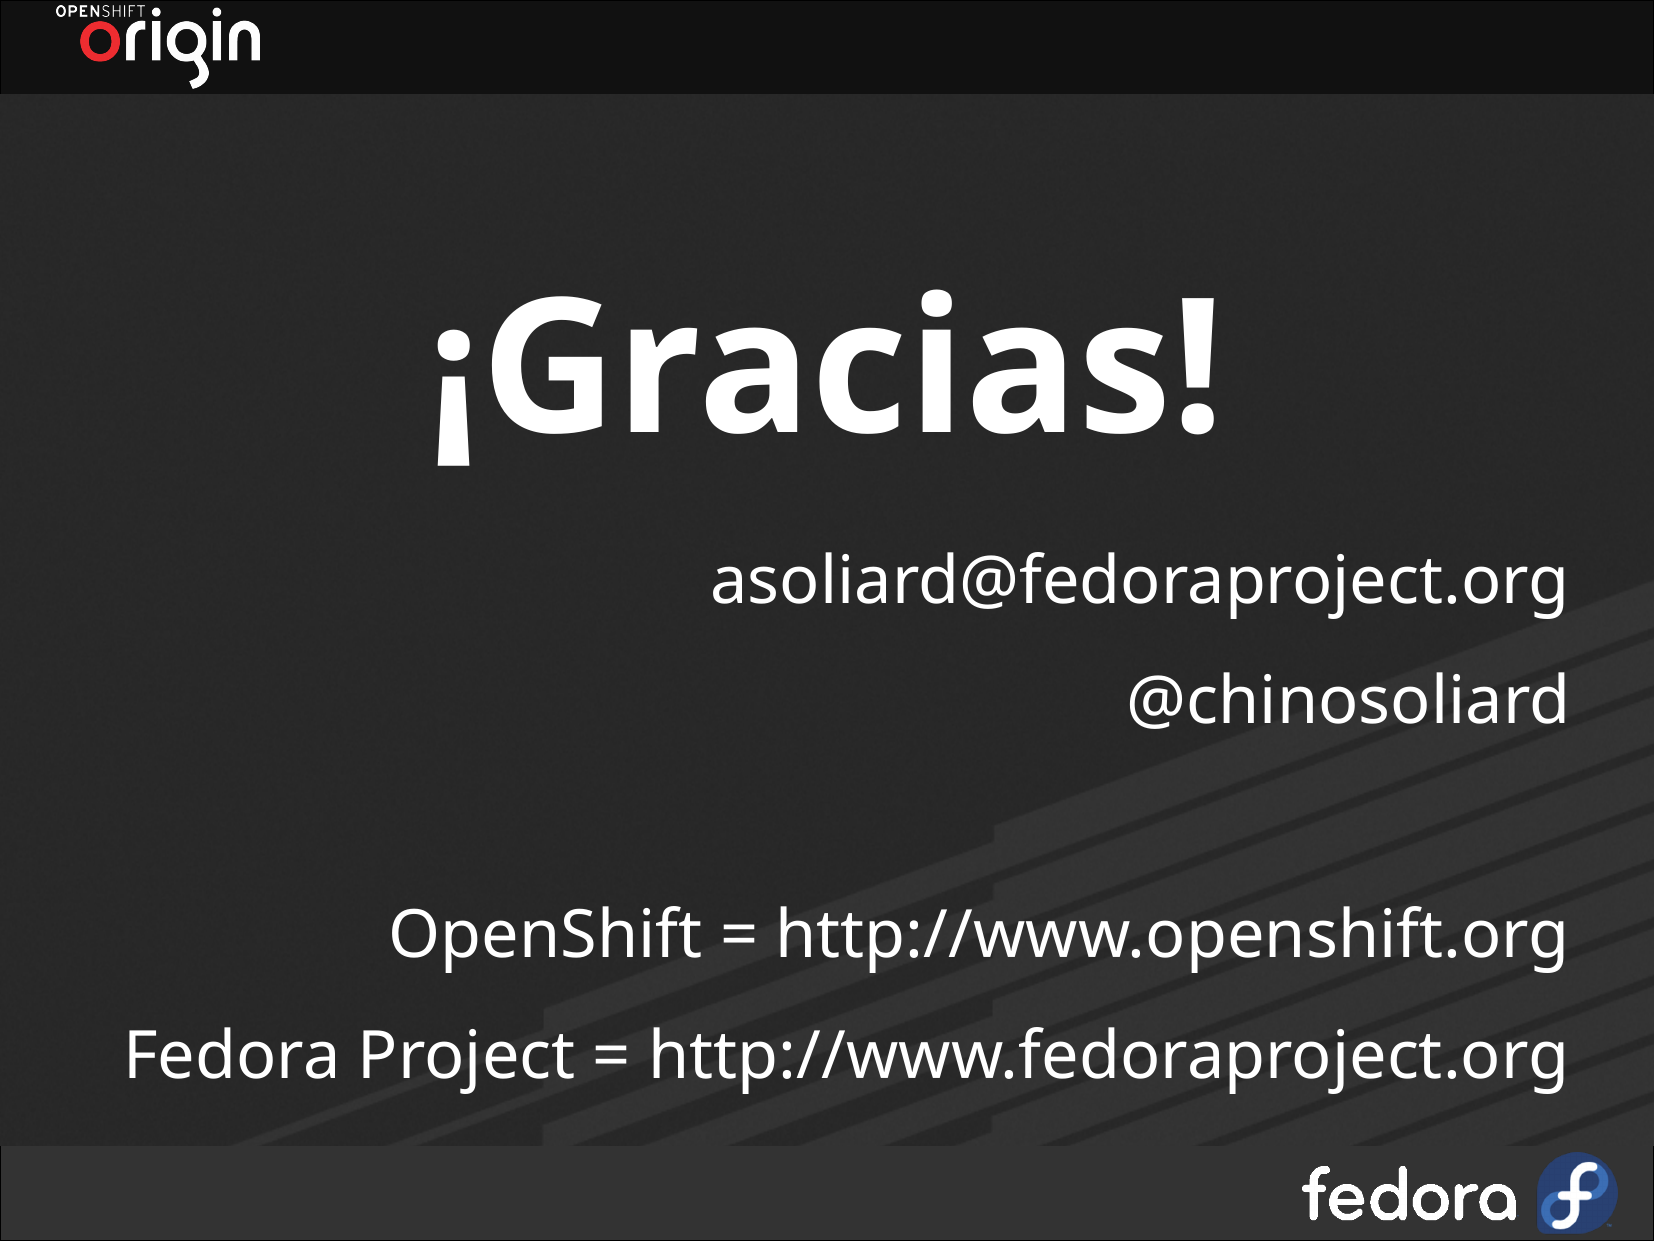

# ¡Gracias!
asoliard@fedoraproject.org
@chinosoliard
OpenShift = http://www.openshift.org
Fedora Project = http://www.fedoraproject.org